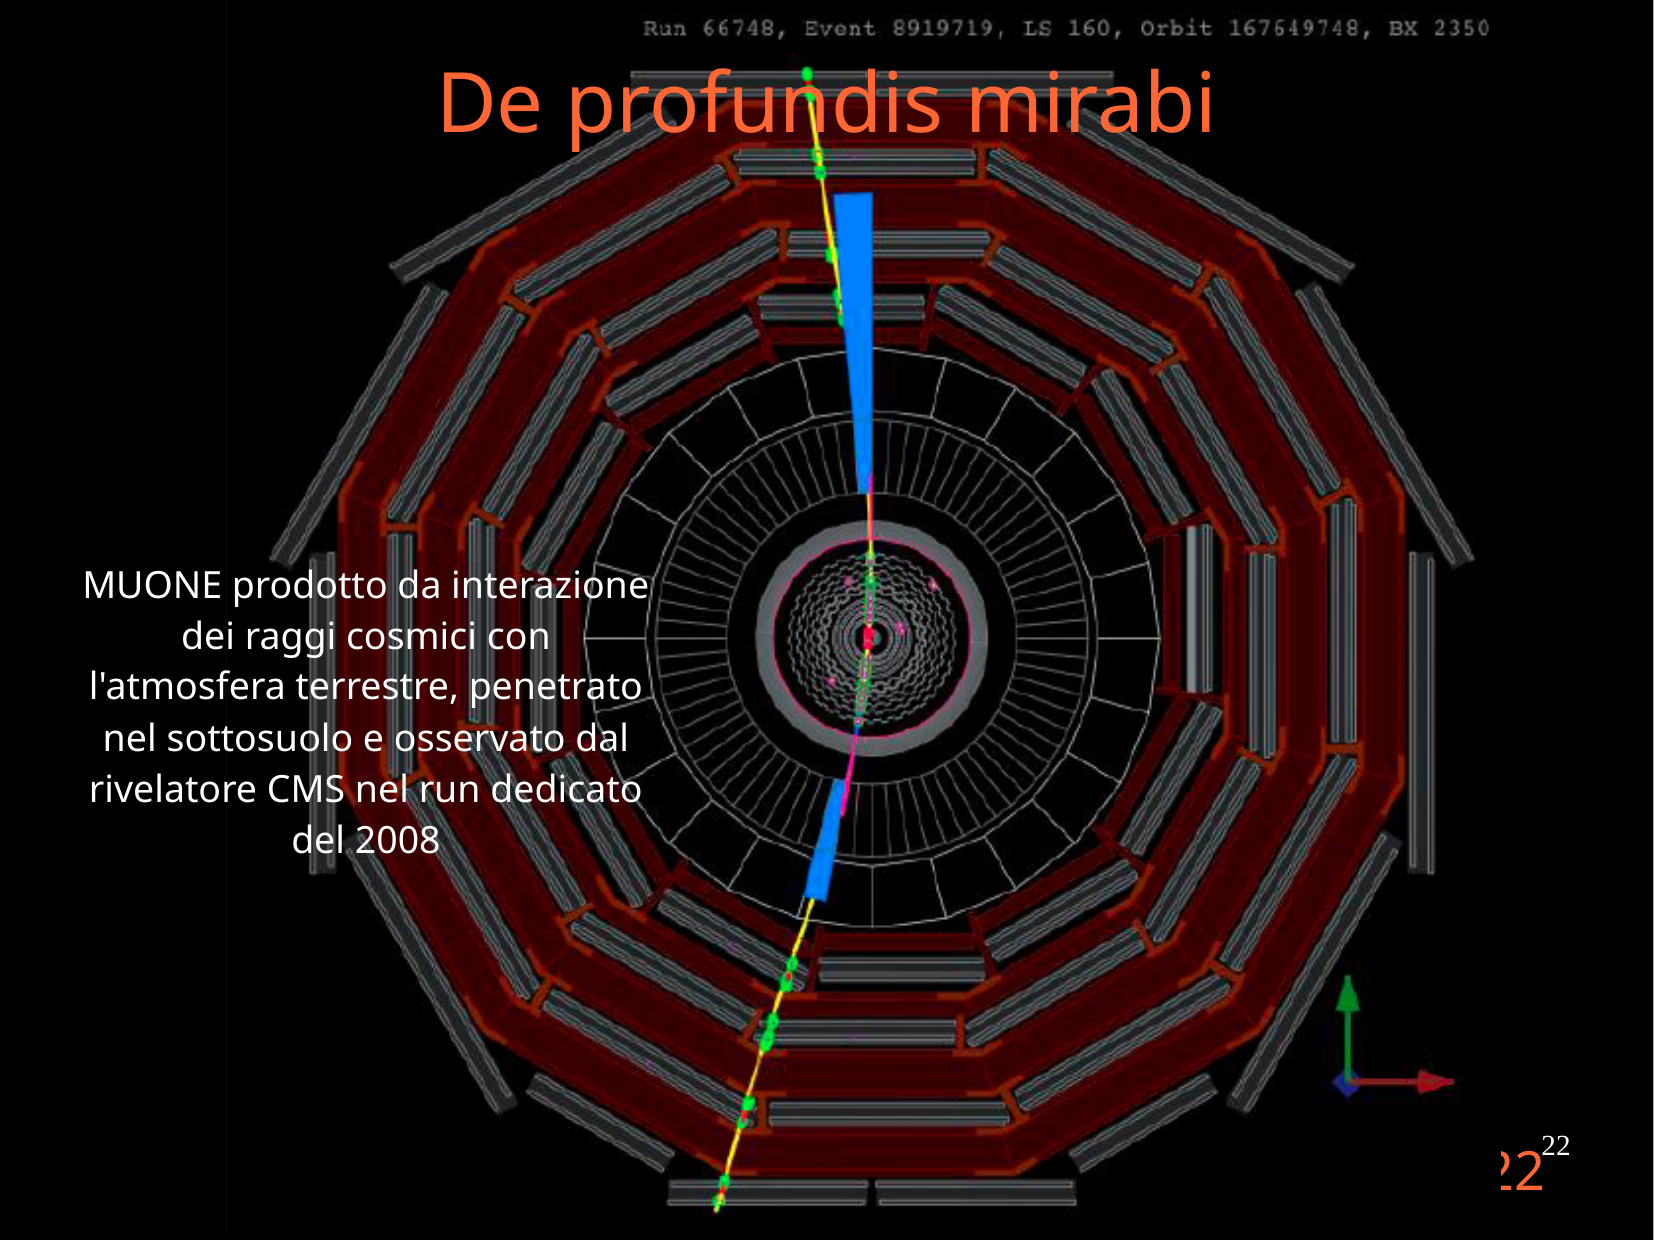

# De profundis mirabi
MUONE prodotto da interazione dei raggi cosmici con l'atmosfera terrestre, penetrato nel sottosuolo e osservato dal rivelatore CMS nel run dedicato del 2008
22